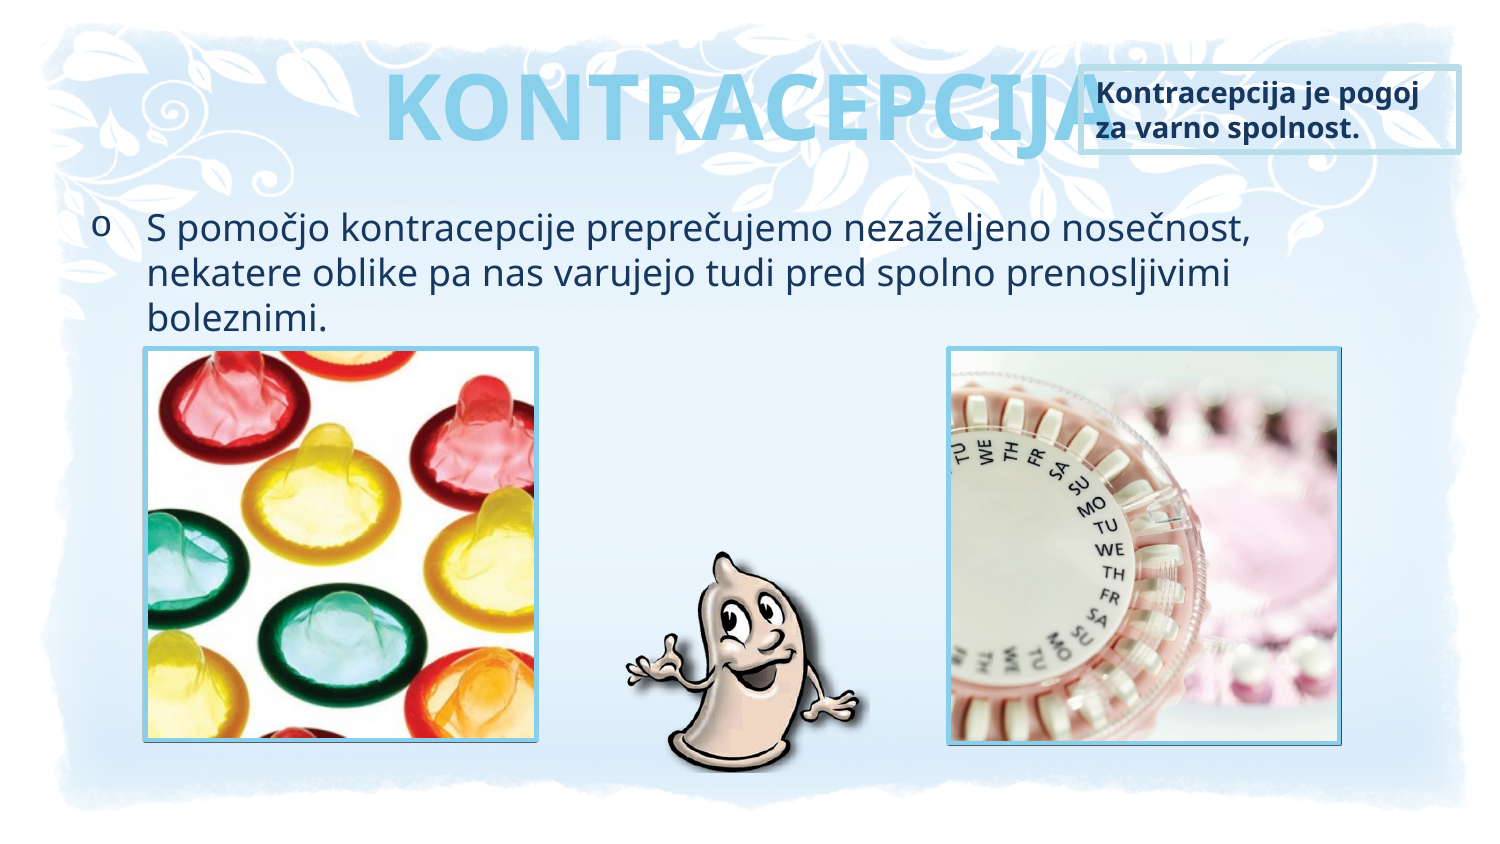

# KONTRACEPCIJA
Kontracepcija je pogoj za varno spolnost.
S pomočjo kontracepcije preprečujemo nezaželjeno nosečnost, nekatere oblike pa nas varujejo tudi pred spolno prenosljivimi boleznimi.